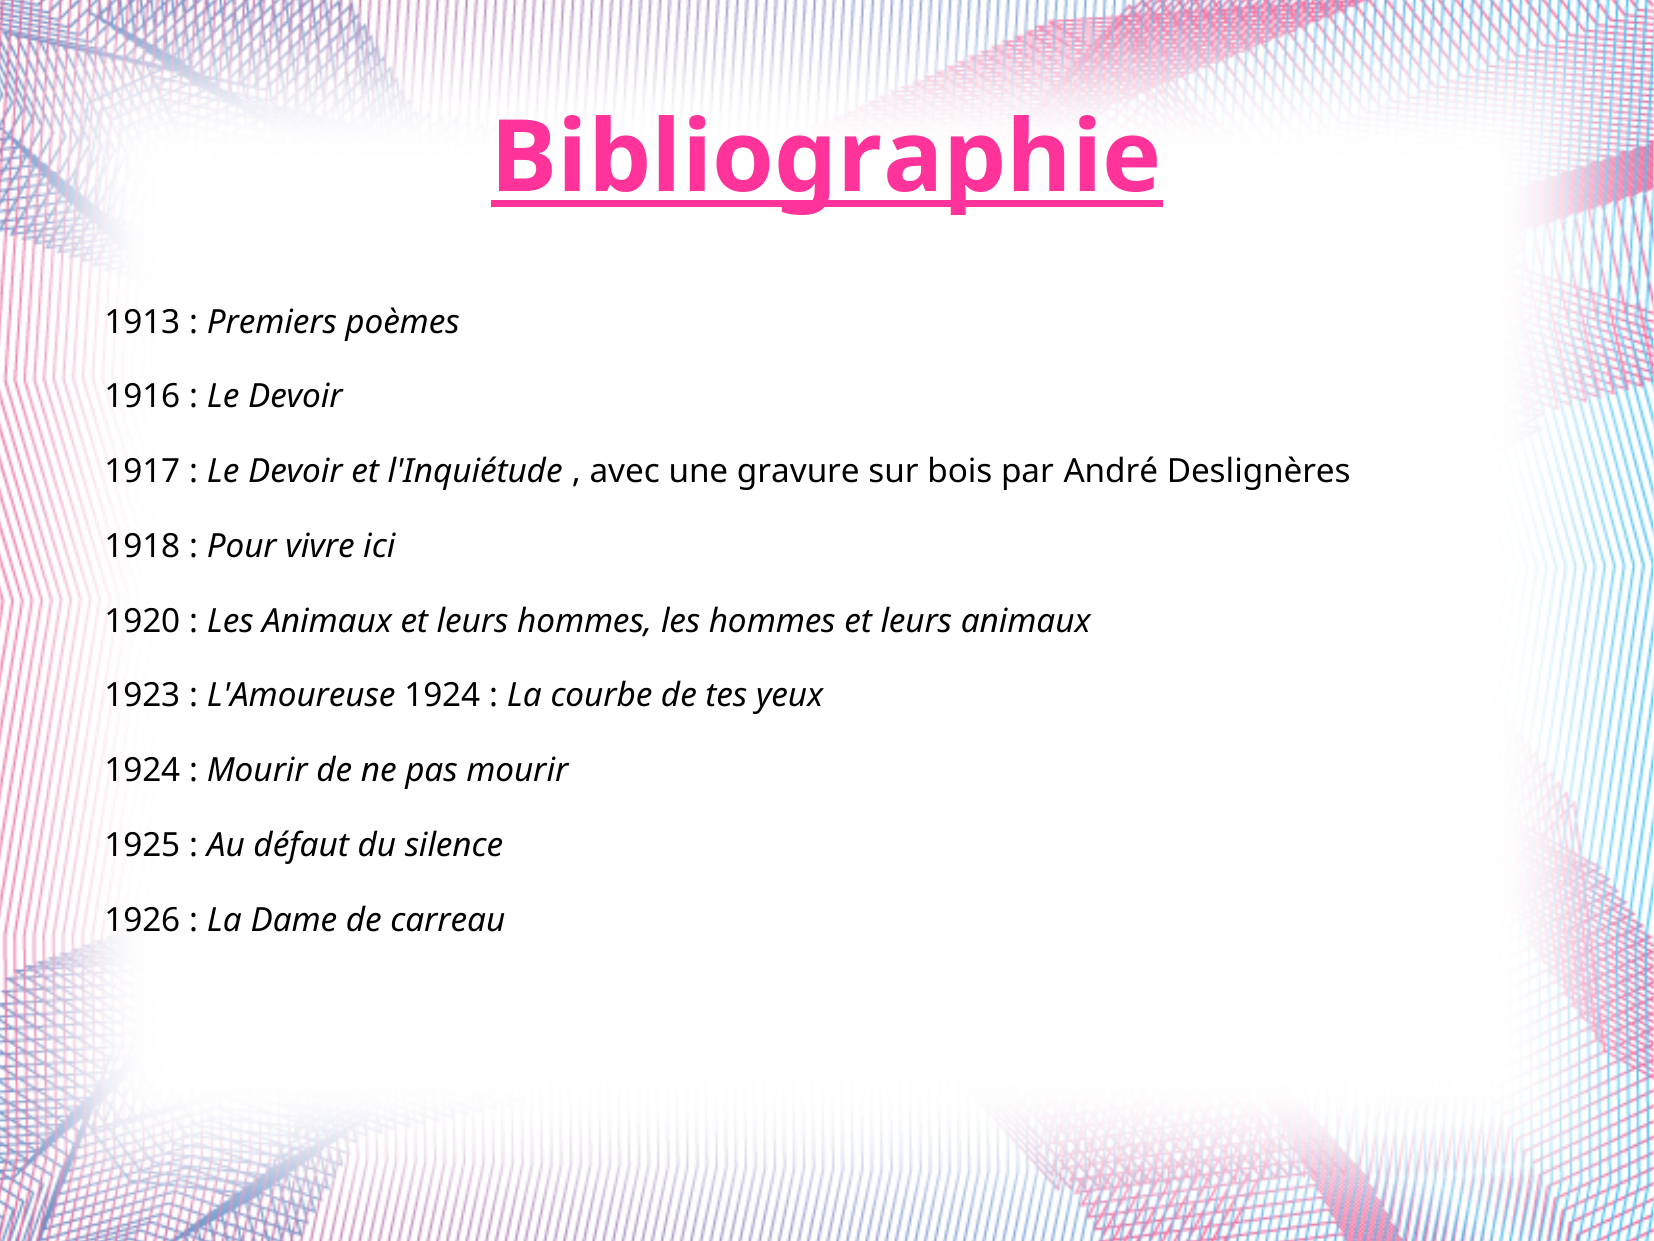

# Bibliographie
1913 : Premiers poèmes
1916 : Le Devoir
1917 : Le Devoir et l'Inquiétude , avec une gravure sur bois par André Deslignères
1918 : Pour vivre ici
1920 : Les Animaux et leurs hommes, les hommes et leurs animaux
1923 : L'Amoureuse 1924 : La courbe de tes yeux
1924 : Mourir de ne pas mourir
1925 : Au défaut du silence
1926 : La Dame de carreau